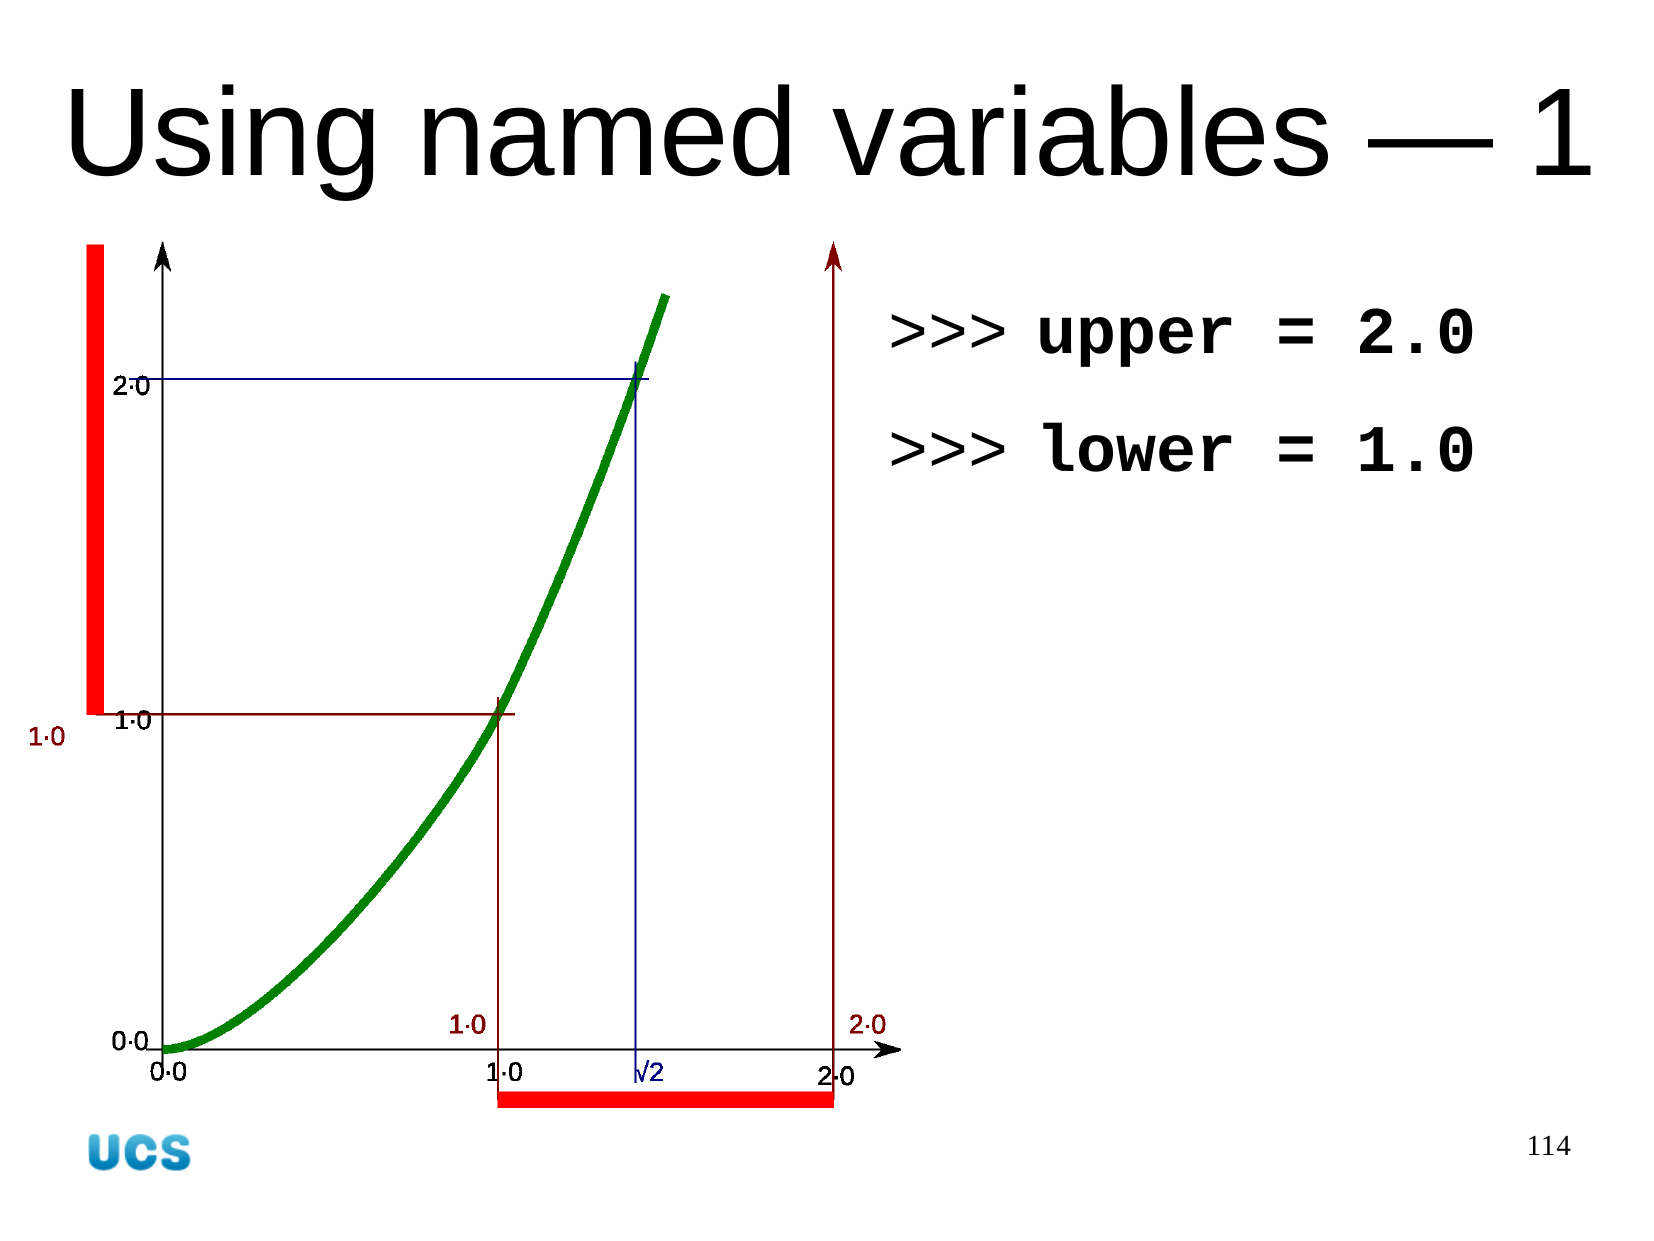

Using named variables ― 1
>>>
upper = 2.0
>>>
lower = 1.0
114